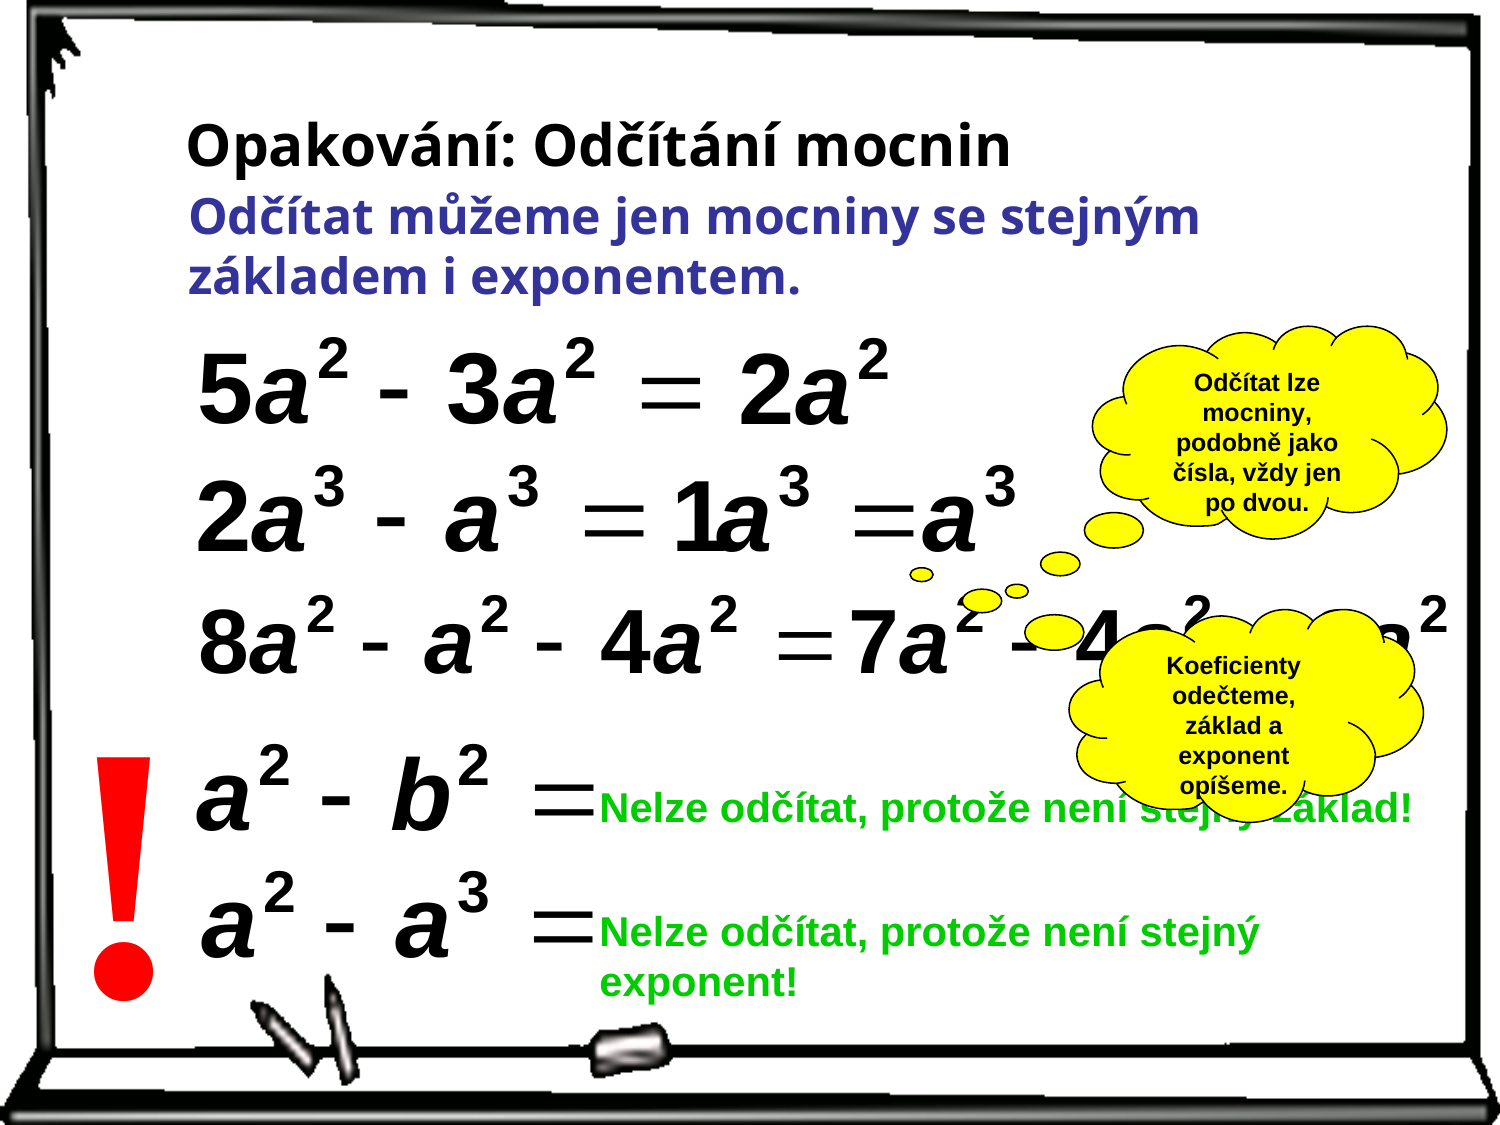

Opakování: Odčítání mocnin
Odčítat můžeme jen mocniny se stejným základem i exponentem.
Odčítat lze mocniny, podobně jako čísla, vždy jen po dvou.
Koeficienty odečteme, základ a exponent opíšeme.
!
Nelze odčítat, protože není stejný základ!
Nelze odčítat, protože není stejný exponent!